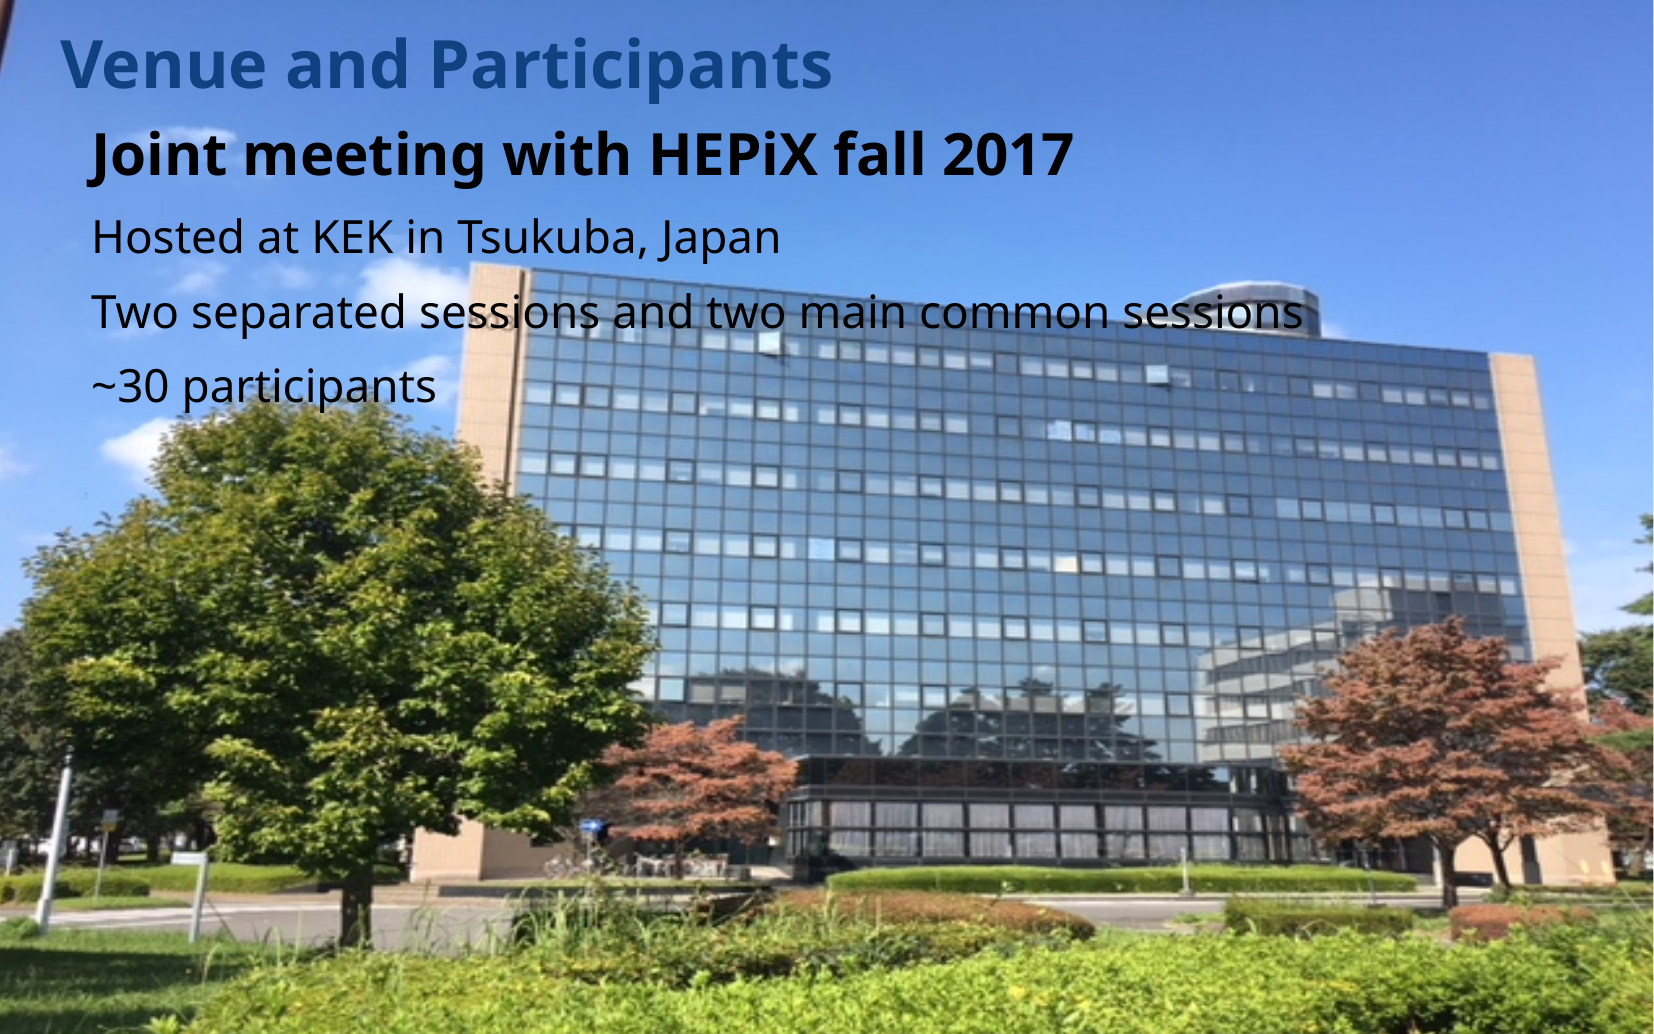

# Venue and Participants
Joint meeting with HEPiX fall 2017
Hosted at KEK in Tsukuba, Japan
Two separated sessions and two main common sessions
~30 participants